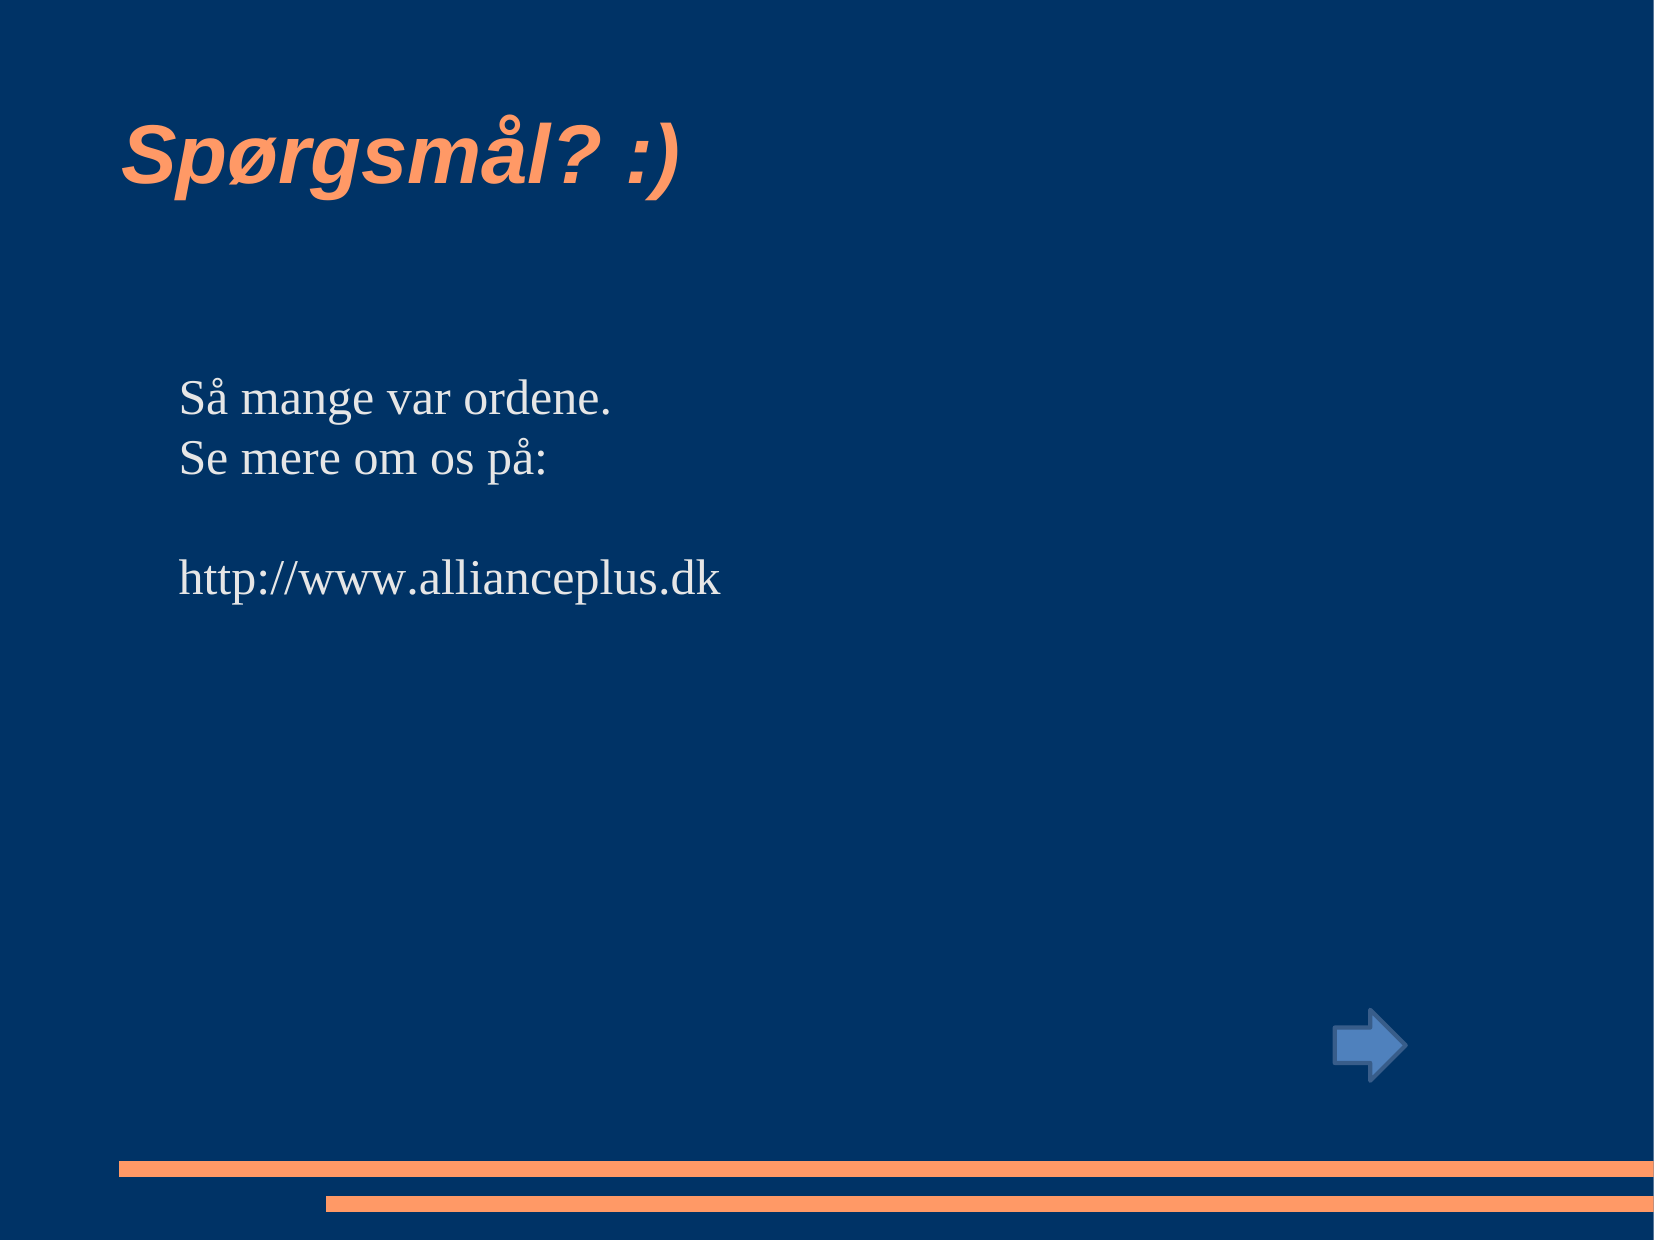

# Spørgsmål? :)
Så mange var ordene.
Se mere om os på:
http://www.allianceplus.dk